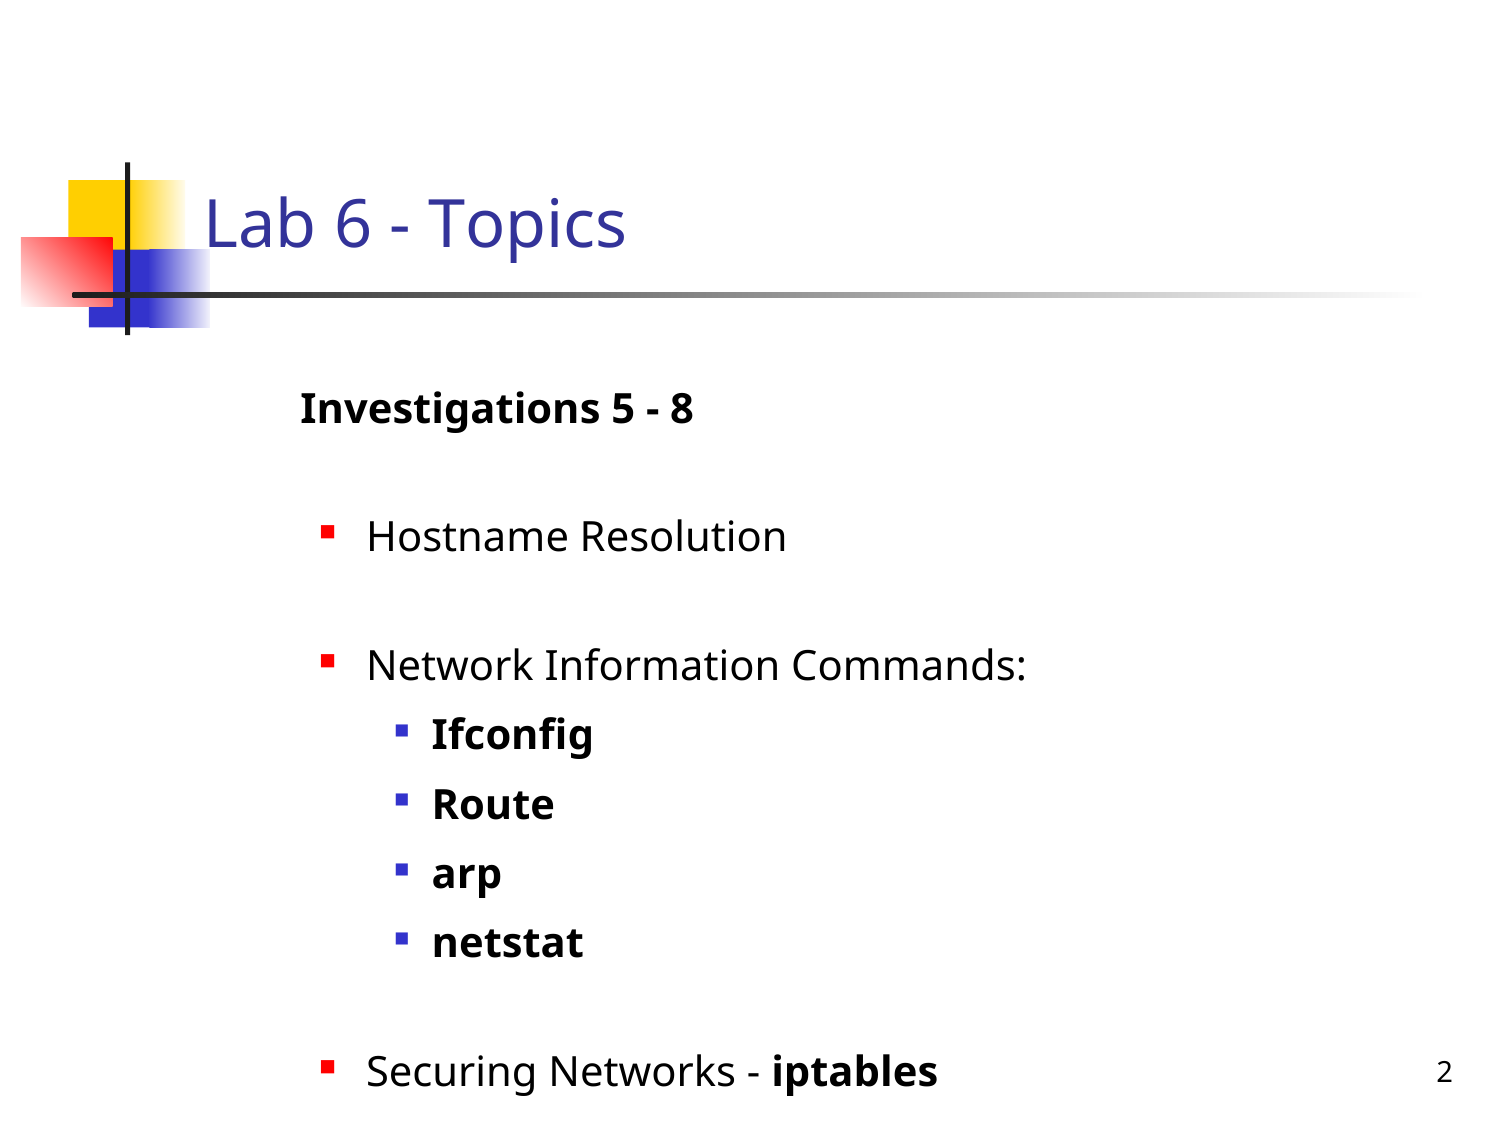

# Lab 6 - Topics
Investigations 5 - 8
Hostname Resolution
Network Information Commands:
Ifconfig
Route
arp
netstat
Securing Networks - iptables
2